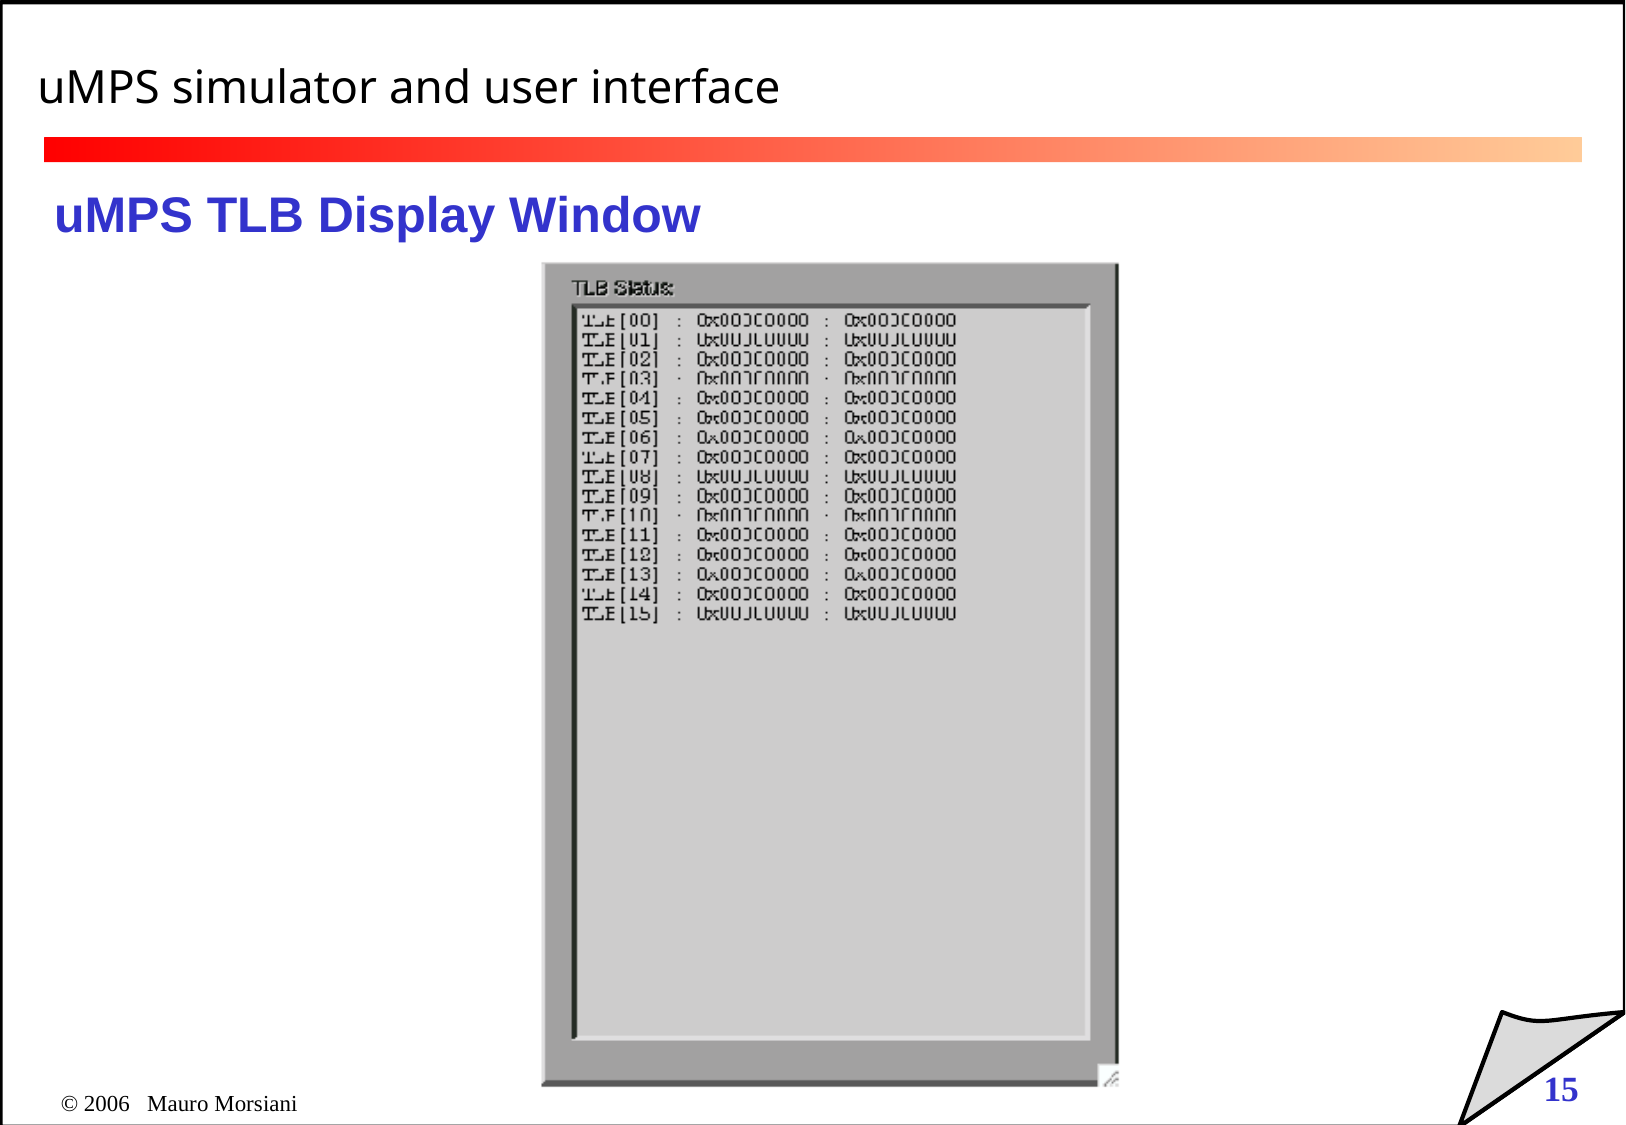

# uMPS simulator and user interface
uMPS TLB Display Window